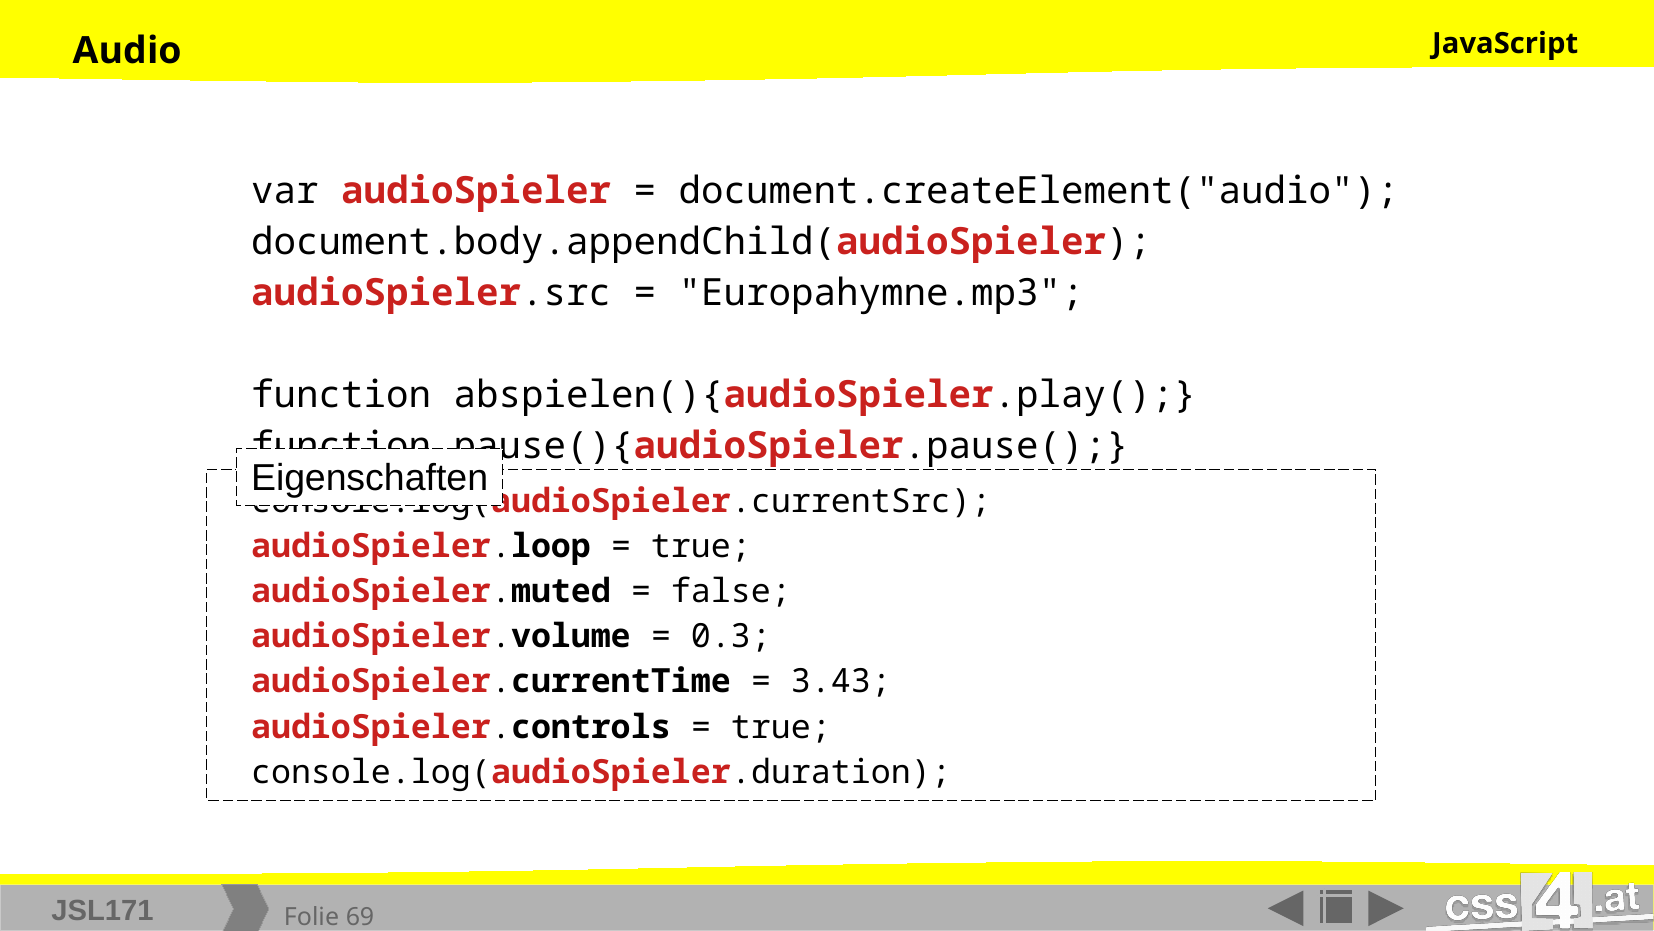

JavaScript
Audio
var audioSpieler = document.createElement("audio");
document.body.appendChild(audioSpieler);
audioSpieler.src = "Europahymne.mp3";
function abspielen(){audioSpieler.play();}
function pause(){audioSpieler.pause();}
Eigenschaften
console.log(audioSpieler.currentSrc);
audioSpieler.loop = true;
audioSpieler.muted = false;
audioSpieler.volume = 0.3;
audioSpieler.currentTime = 3.43;
audioSpieler.controls = true;
console.log(audioSpieler.duration);
JSL171
Folie